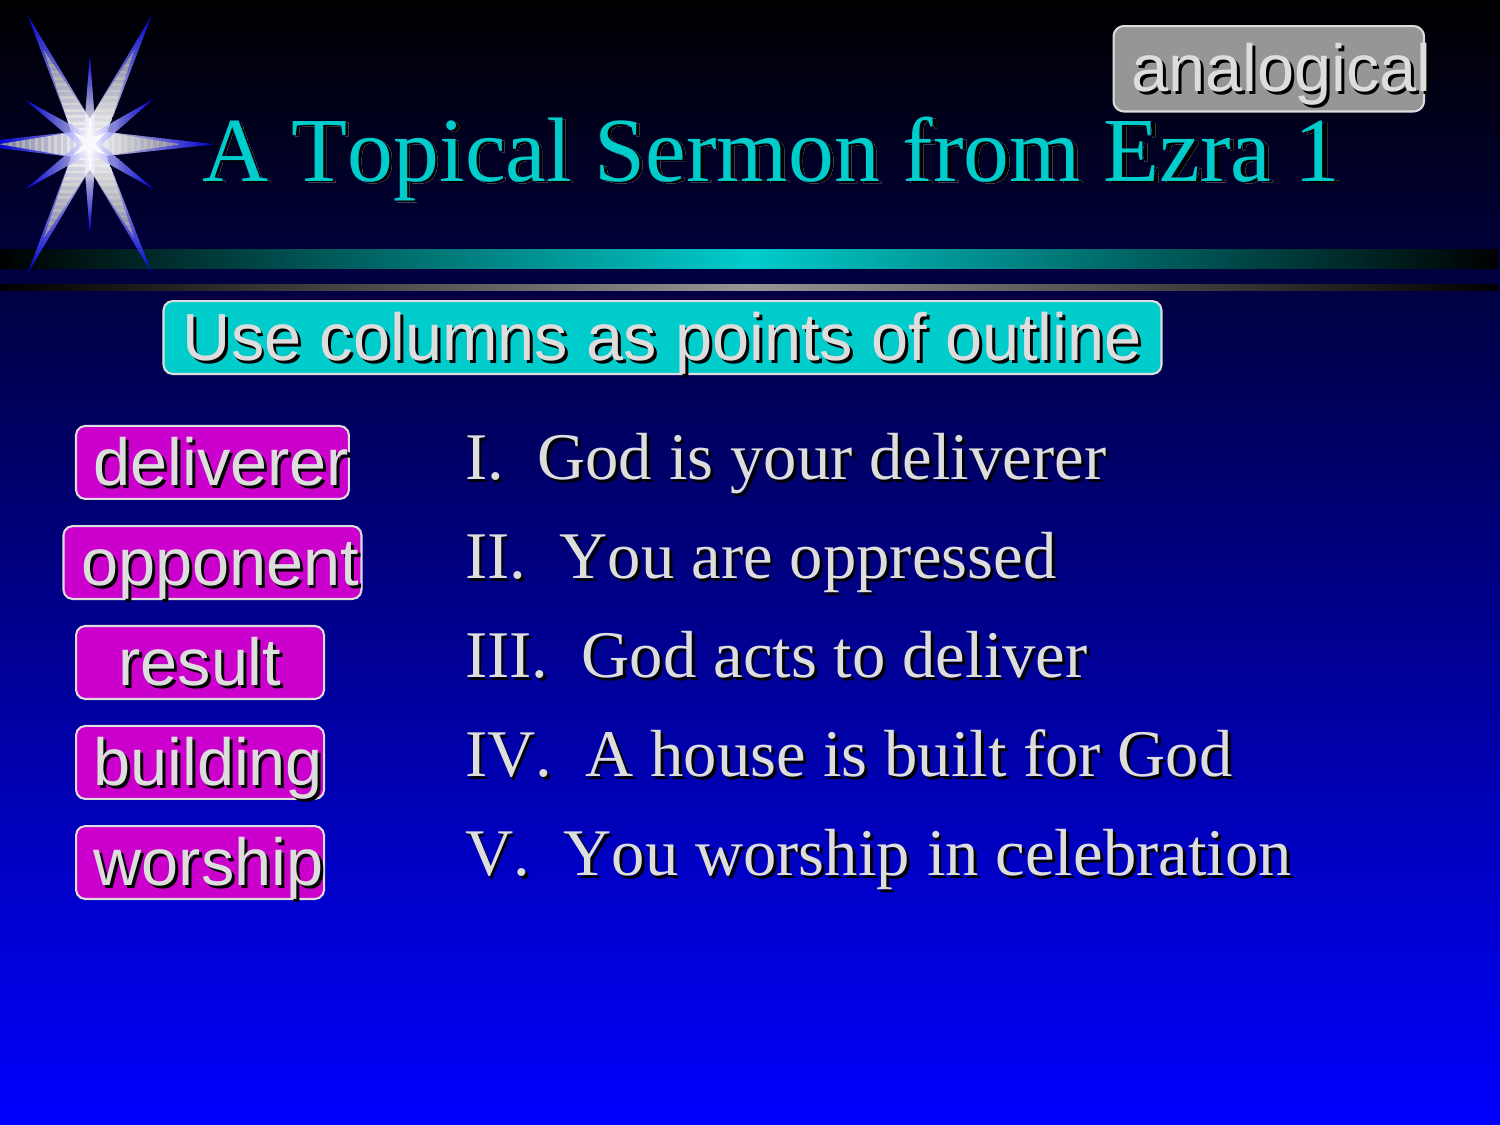

analogical
# A Topical Sermon from Ezra 1
Use columns as points of outline
I. God is your deliverer
II. You are oppressed
III. God acts to deliver
IV. A house is built for God
V. You worship in celebration
deliverer
opponent
result
building
worship